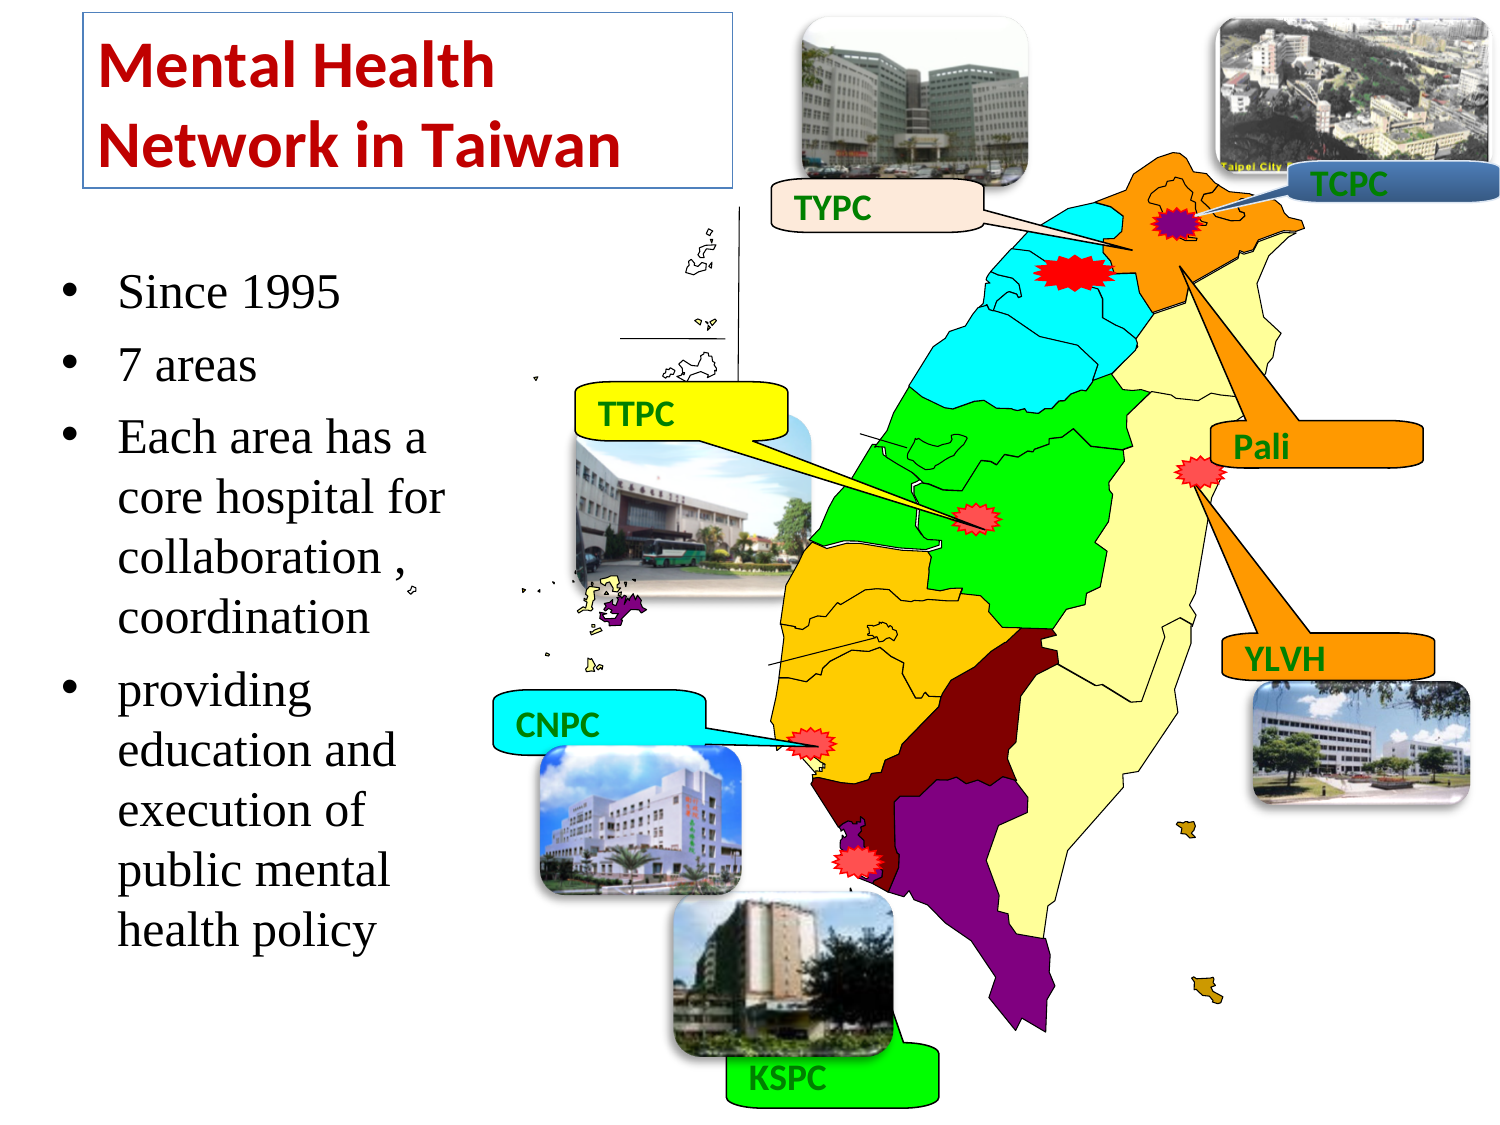

Mental Health Network in Taiwan
TCPC
TYPC
# Since 1995
7 areas
Each area has a core hospital for collaboration , coordination
providing education and execution of public mental health policy
TTPC
Pali
YLVH
CNPC
KSPC